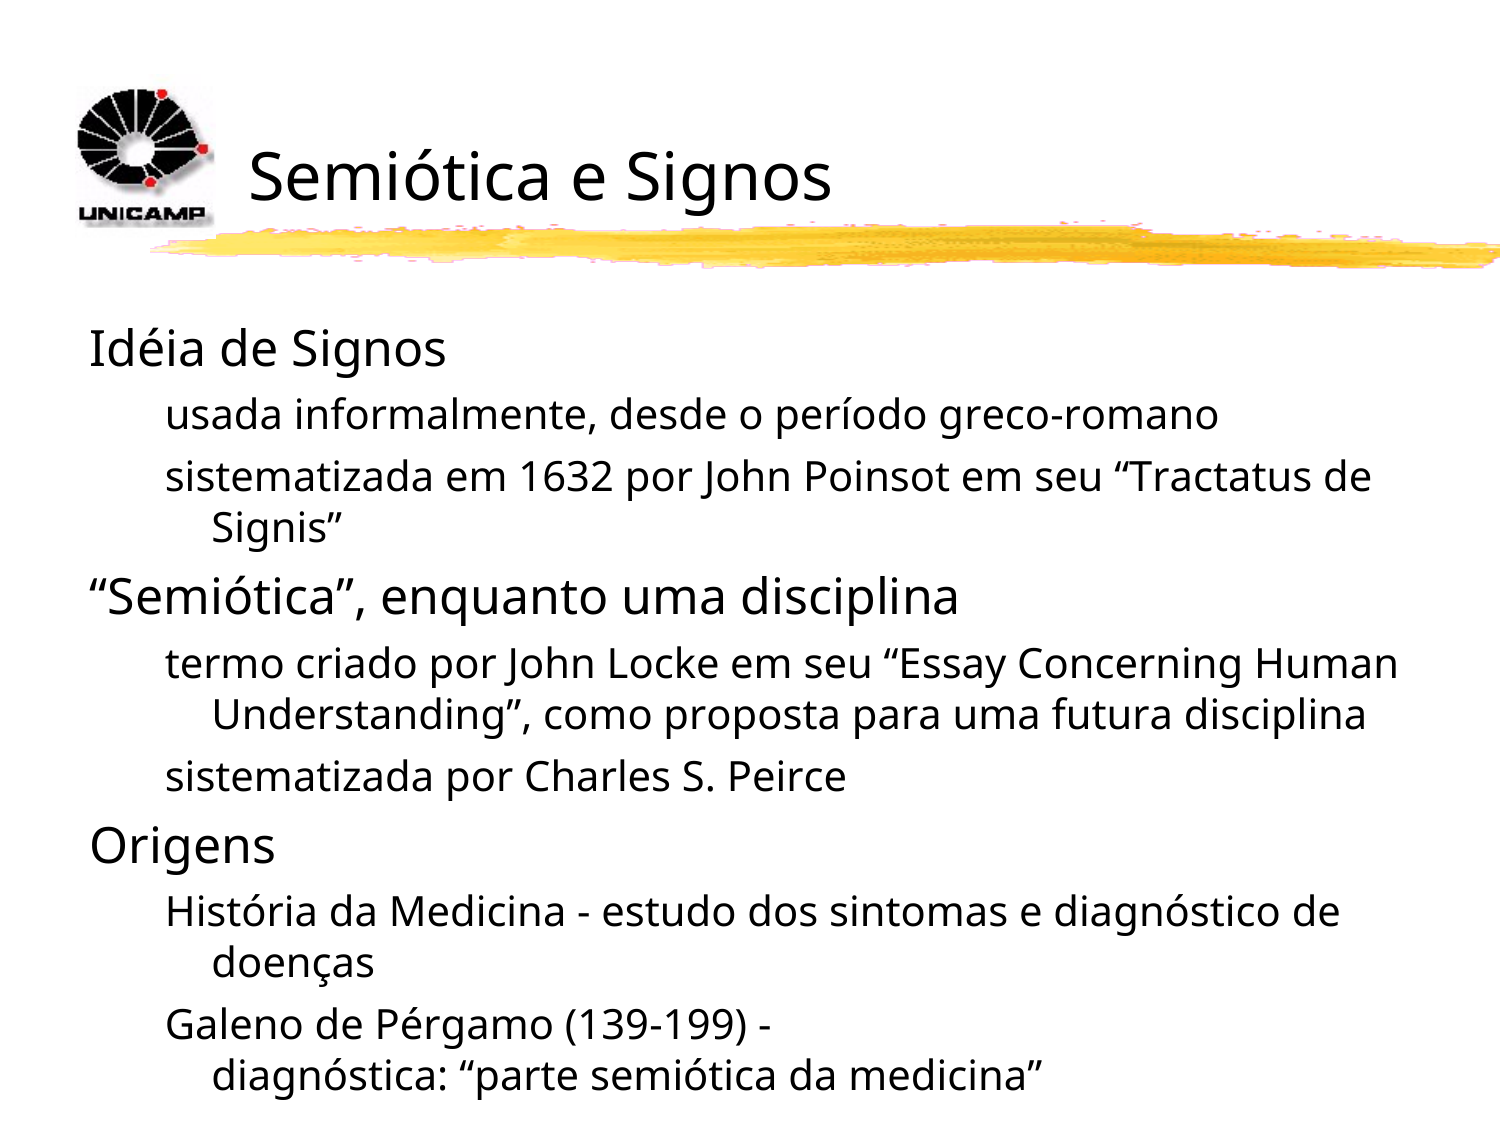

# Semiótica e Signos
Idéia de Signos
usada informalmente, desde o período greco-romano
sistematizada em 1632 por John Poinsot em seu “Tractatus de Signis”
“Semiótica”, enquanto uma disciplina
termo criado por John Locke em seu “Essay Concerning Human Understanding”, como proposta para uma futura disciplina
sistematizada por Charles S. Peirce
Origens
História da Medicina - estudo dos sintomas e diagnóstico de doenças
Galeno de Pérgamo (139-199) -
diagnóstica: “parte semiótica da medicina”